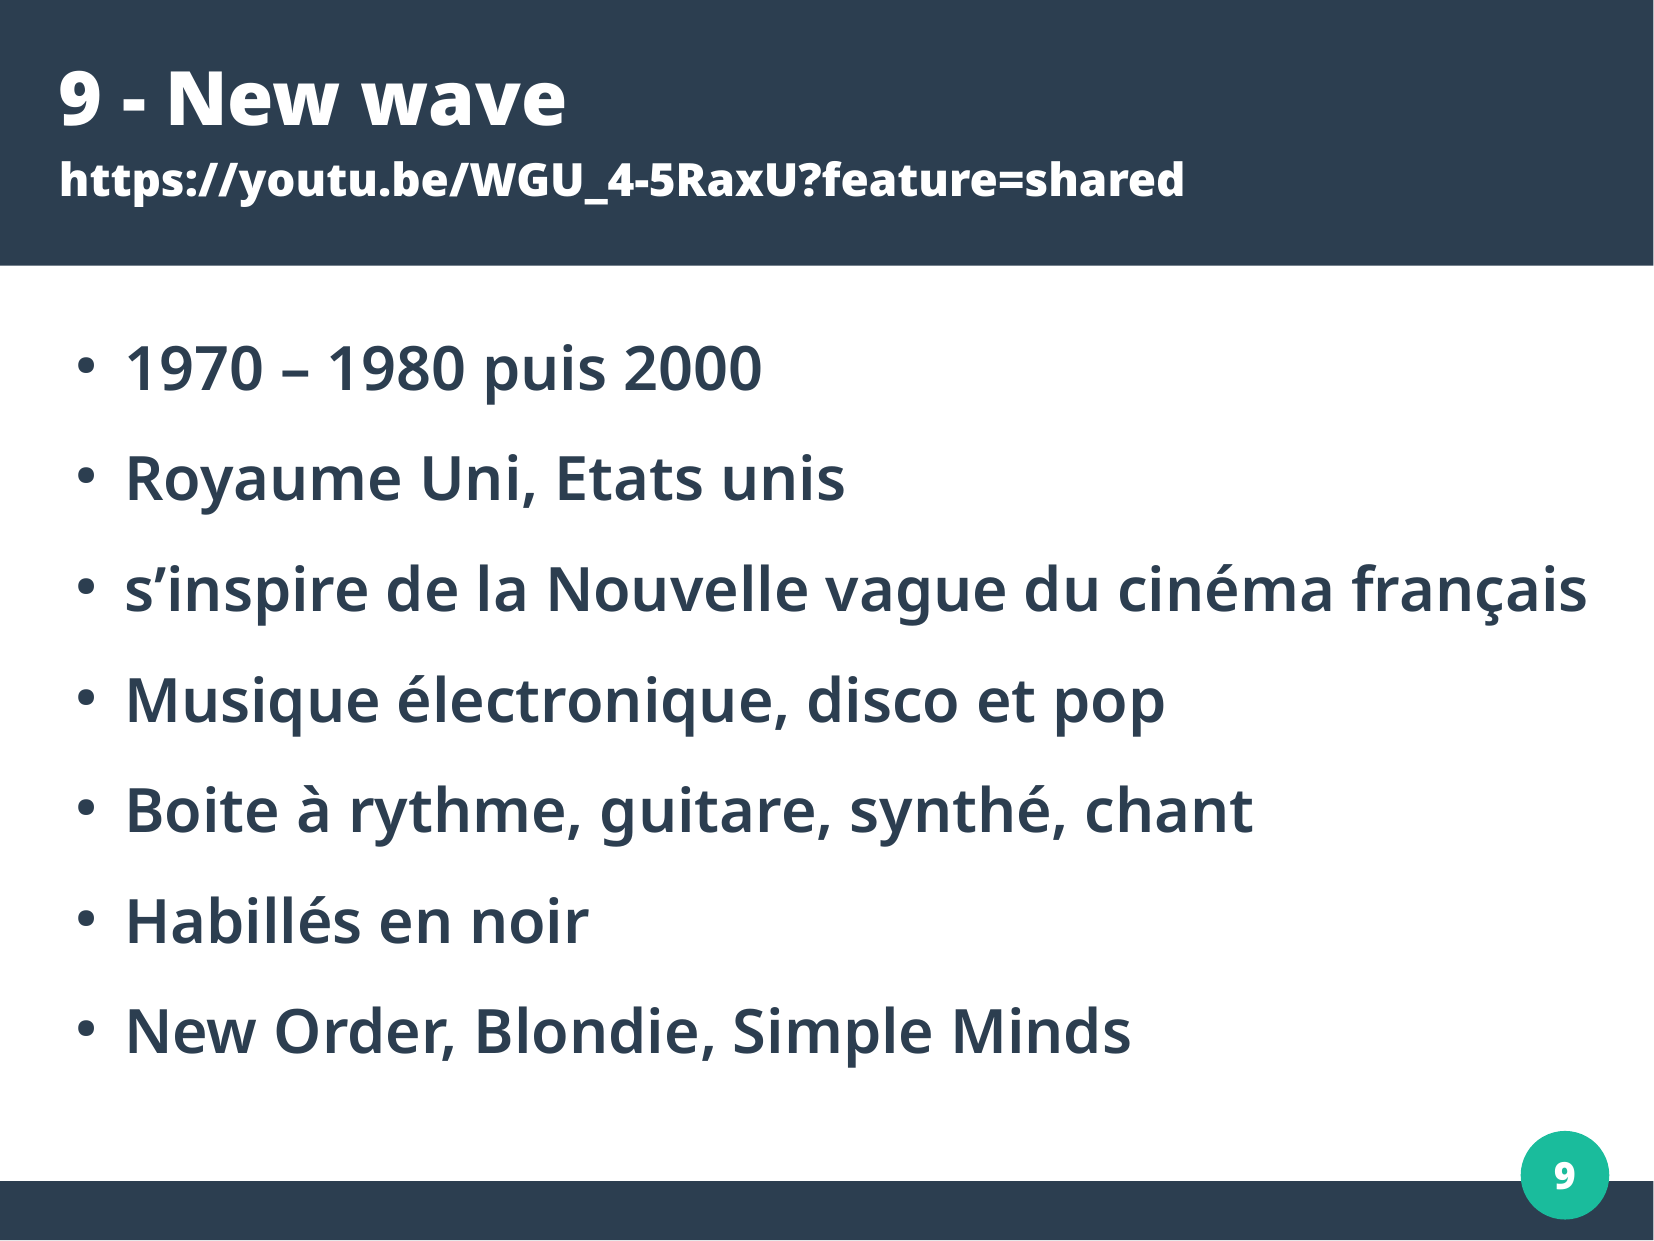

# 9 - New wave https://youtu.be/WGU_4-5RaxU?feature=shared
1970 – 1980 puis 2000
Royaume Uni, Etats unis
s’inspire de la Nouvelle vague du cinéma français
Musique électronique, disco et pop
Boite à rythme, guitare, synthé, chant
Habillés en noir
New Order, Blondie, Simple Minds
9